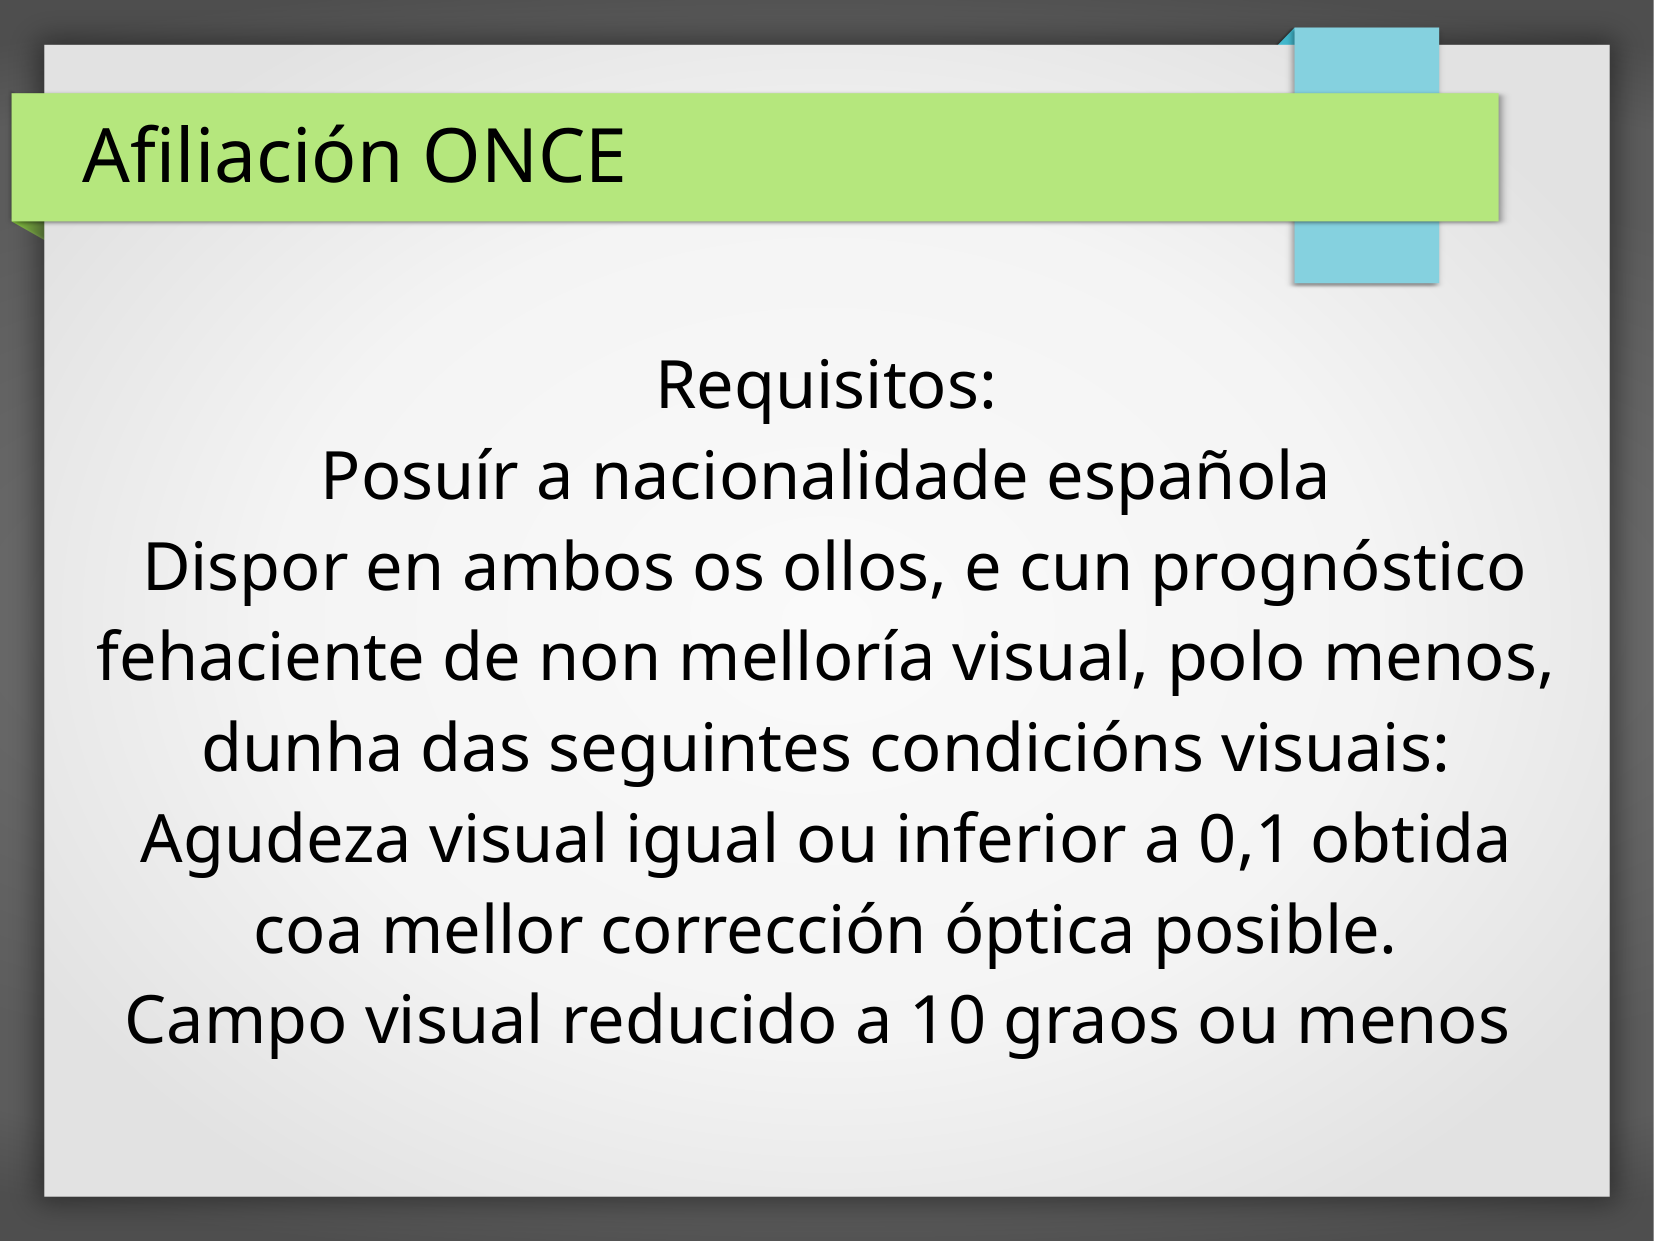

# Afiliación ONCE
Requisitos:
Posuír a nacionalidade española
 Dispor en ambos os ollos, e cun prognóstico fehaciente de non melloría visual, polo menos, dunha das seguintes condicións visuais:
Agudeza visual igual ou inferior a 0,1 obtida coa mellor corrección óptica posible.
Campo visual reducido a 10 graos ou menos